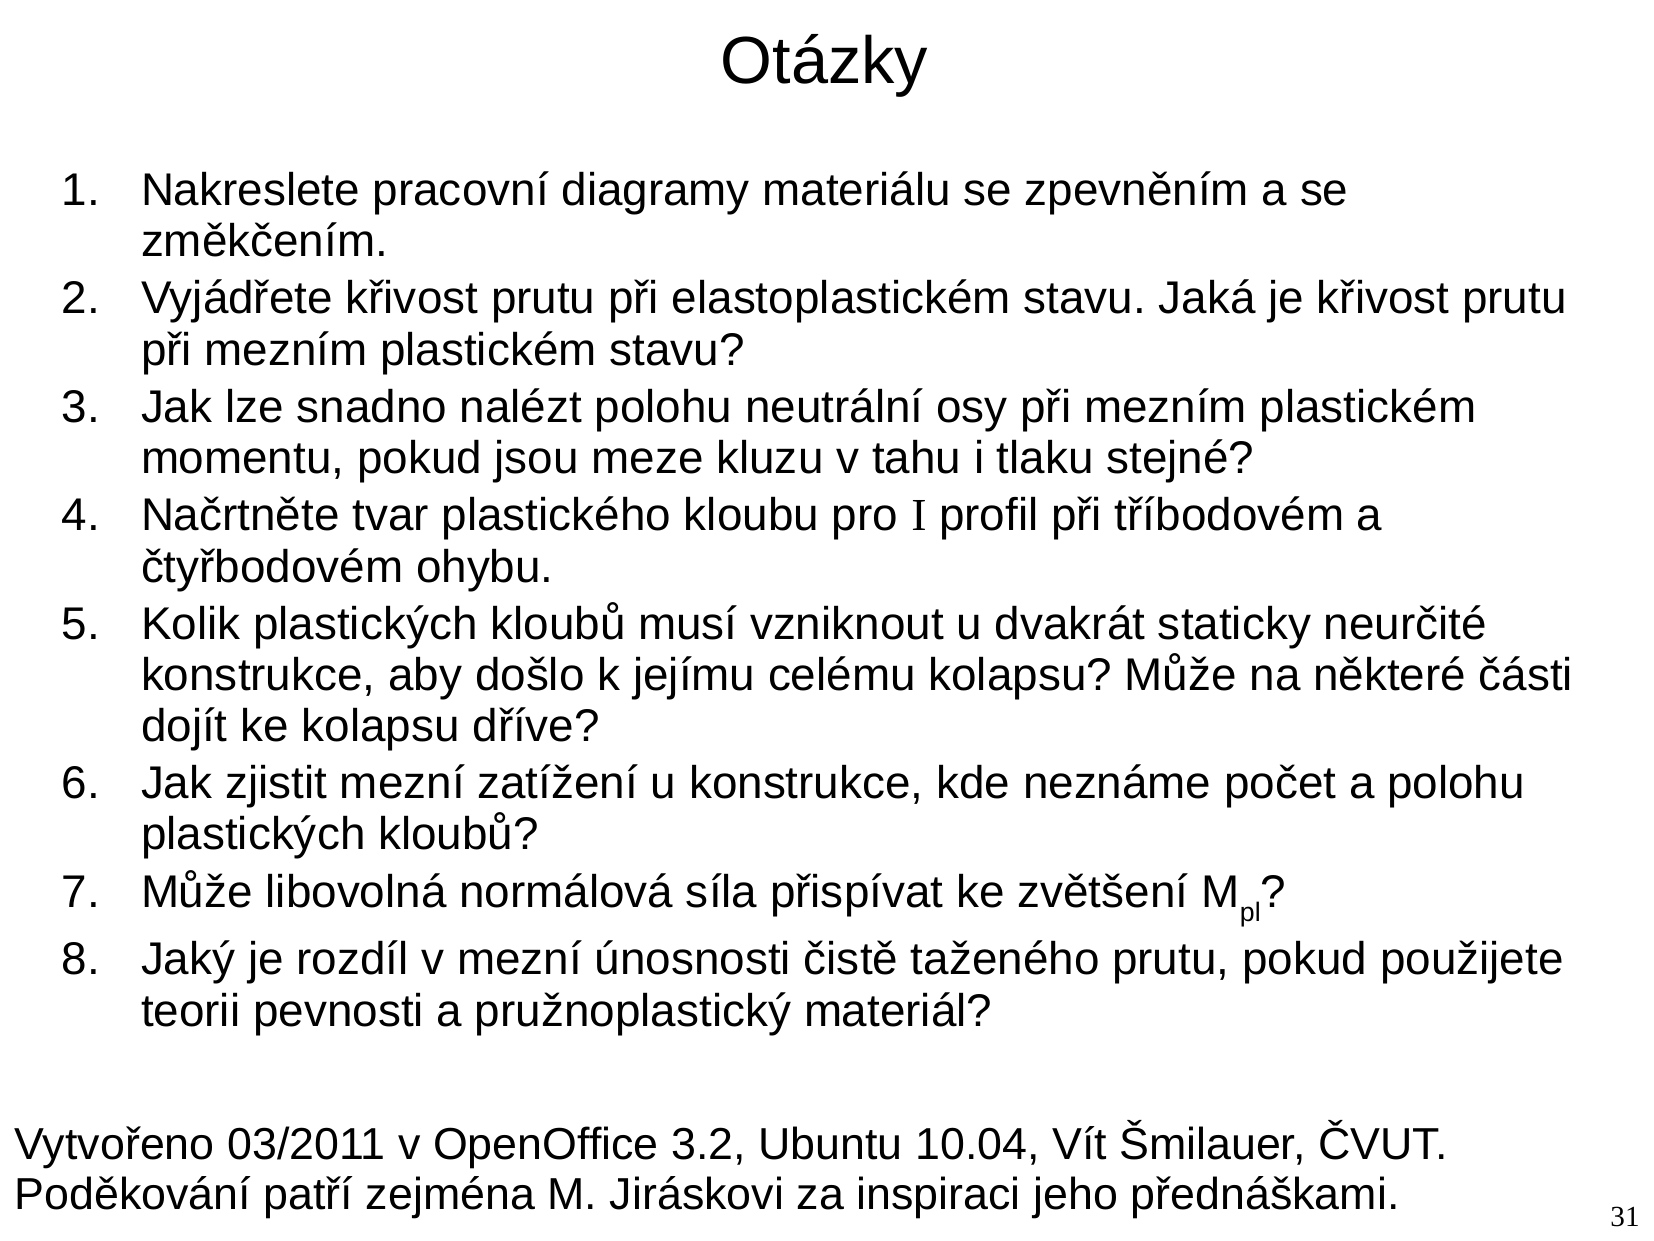

# Otázky
Nakreslete pracovní diagramy materiálu se zpevněním a se změkčením.
Vyjádřete křivost prutu při elastoplastickém stavu. Jaká je křivost prutu při mezním plastickém stavu?
Jak lze snadno nalézt polohu neutrální osy při mezním plastickém momentu, pokud jsou meze kluzu v tahu i tlaku stejné?
Načrtněte tvar plastického kloubu pro I profil při tříbodovém a čtyřbodovém ohybu.
Kolik plastických kloubů musí vzniknout u dvakrát staticky neurčité konstrukce, aby došlo k jejímu celému kolapsu? Může na některé části dojít ke kolapsu dříve?
Jak zjistit mezní zatížení u konstrukce, kde neznáme počet a polohu plastických kloubů?
Může libovolná normálová síla přispívat ke zvětšení Mpl?
Jaký je rozdíl v mezní únosnosti čistě taženého prutu, pokud použijete teorii pevnosti a pružnoplastický materiál?
Vytvořeno 03/2011 v OpenOffice 3.2, Ubuntu 10.04, Vít Šmilauer, ČVUT. Poděkování patří zejména M. Jiráskovi za inspiraci jeho přednáškami.
31